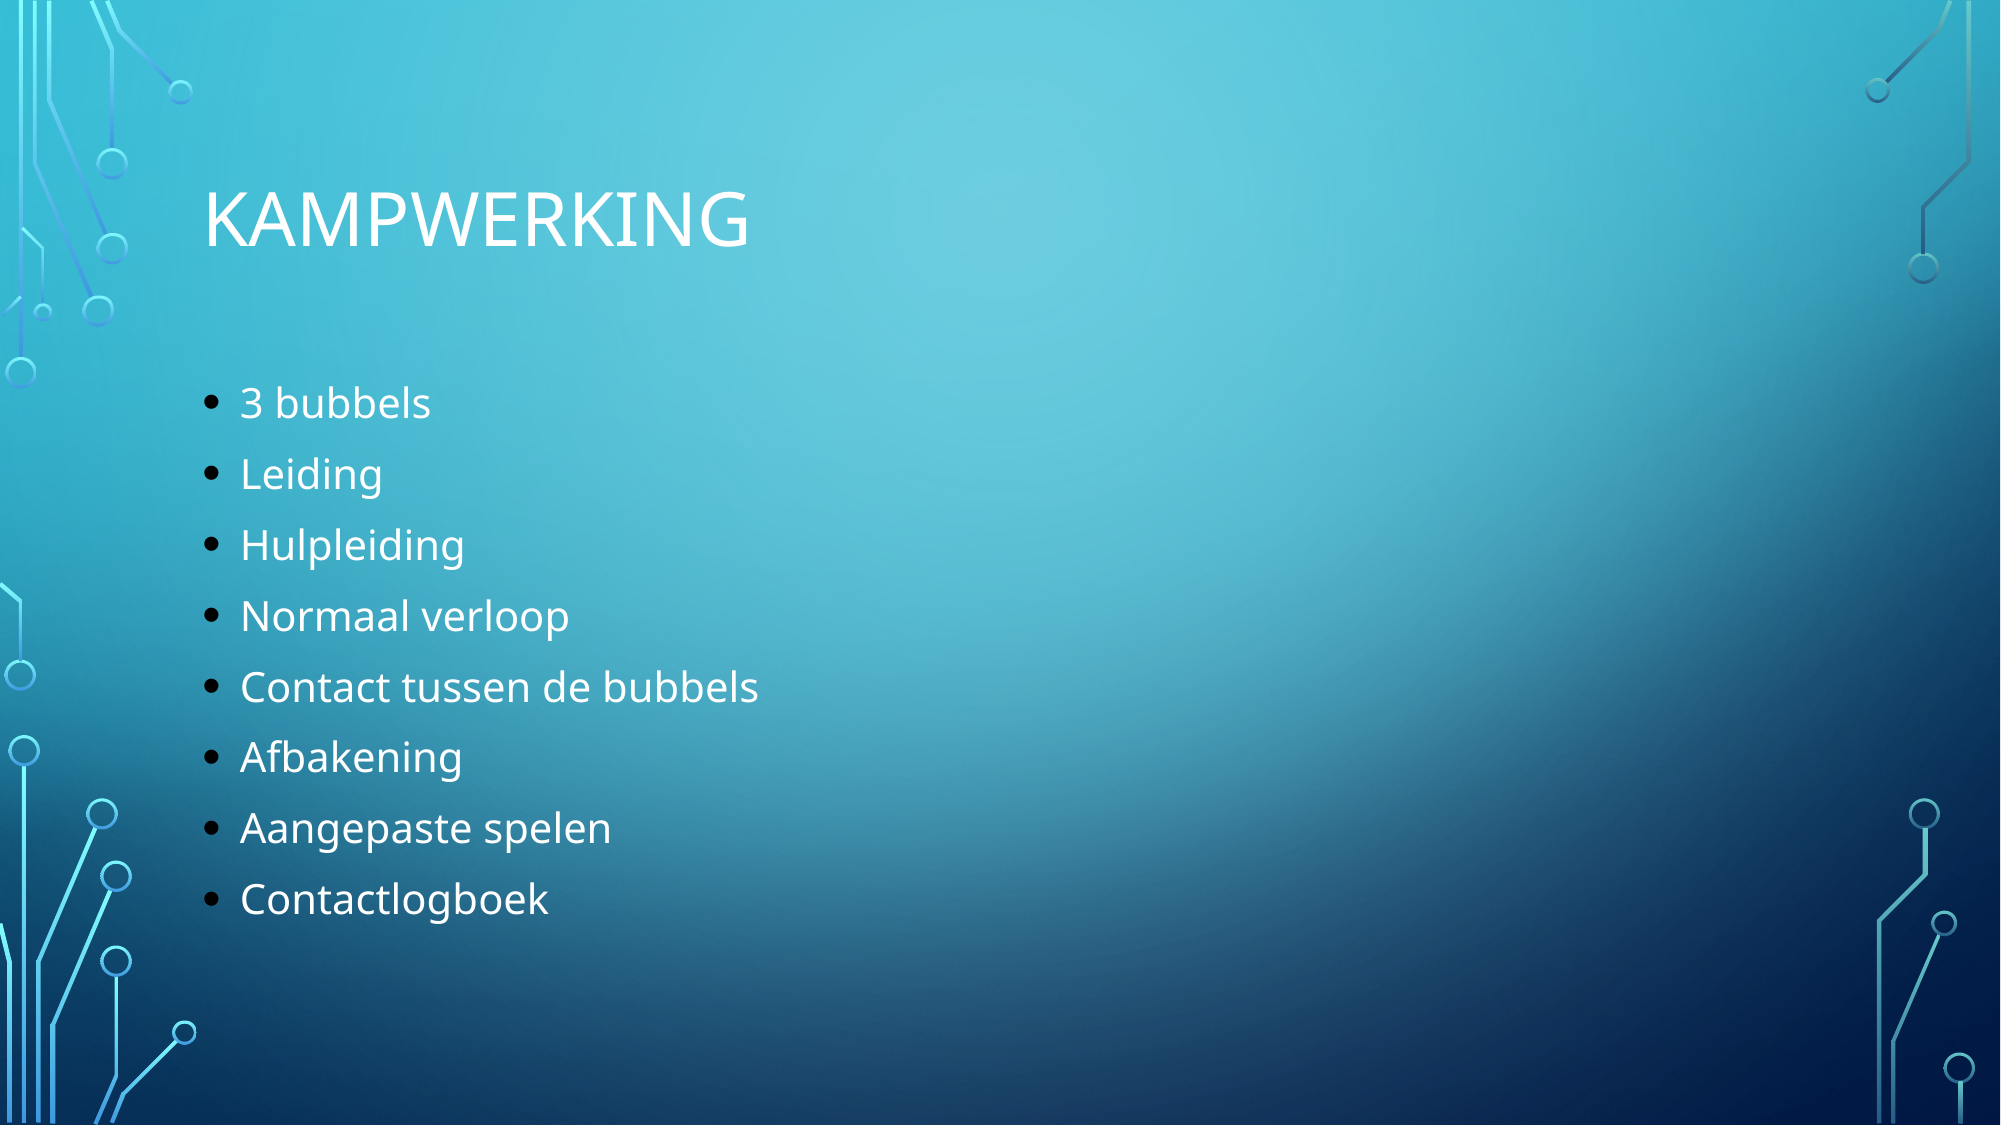

# Kampwerking
3 bubbels
Leiding
Hulpleiding
Normaal verloop
Contact tussen de bubbels
Afbakening
Aangepaste spelen
Contactlogboek